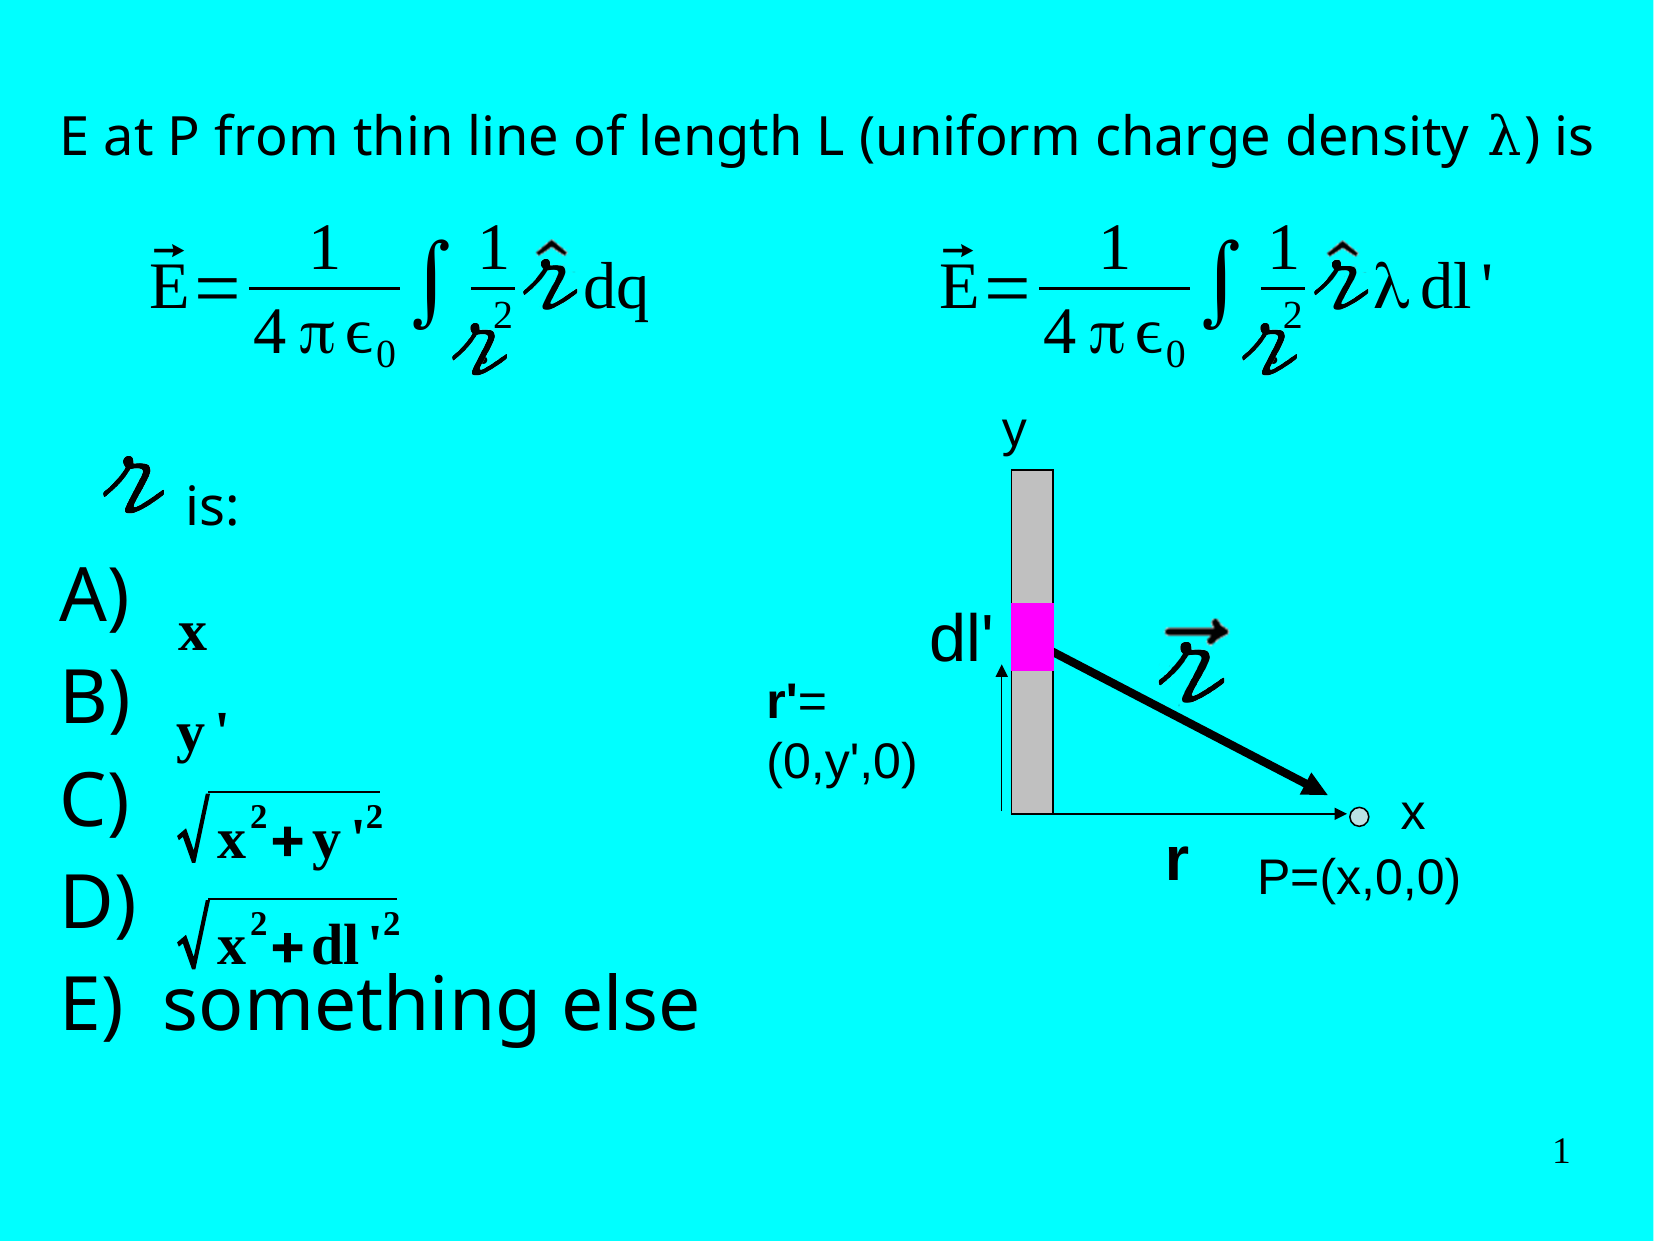

E at P from thin line of length L (uniform charge density λ) is
 is:
A)
B)
C)
D)
E) something else
y
dl'
r'=
(0,y',0)
x
r
P=(x,0,0)
1